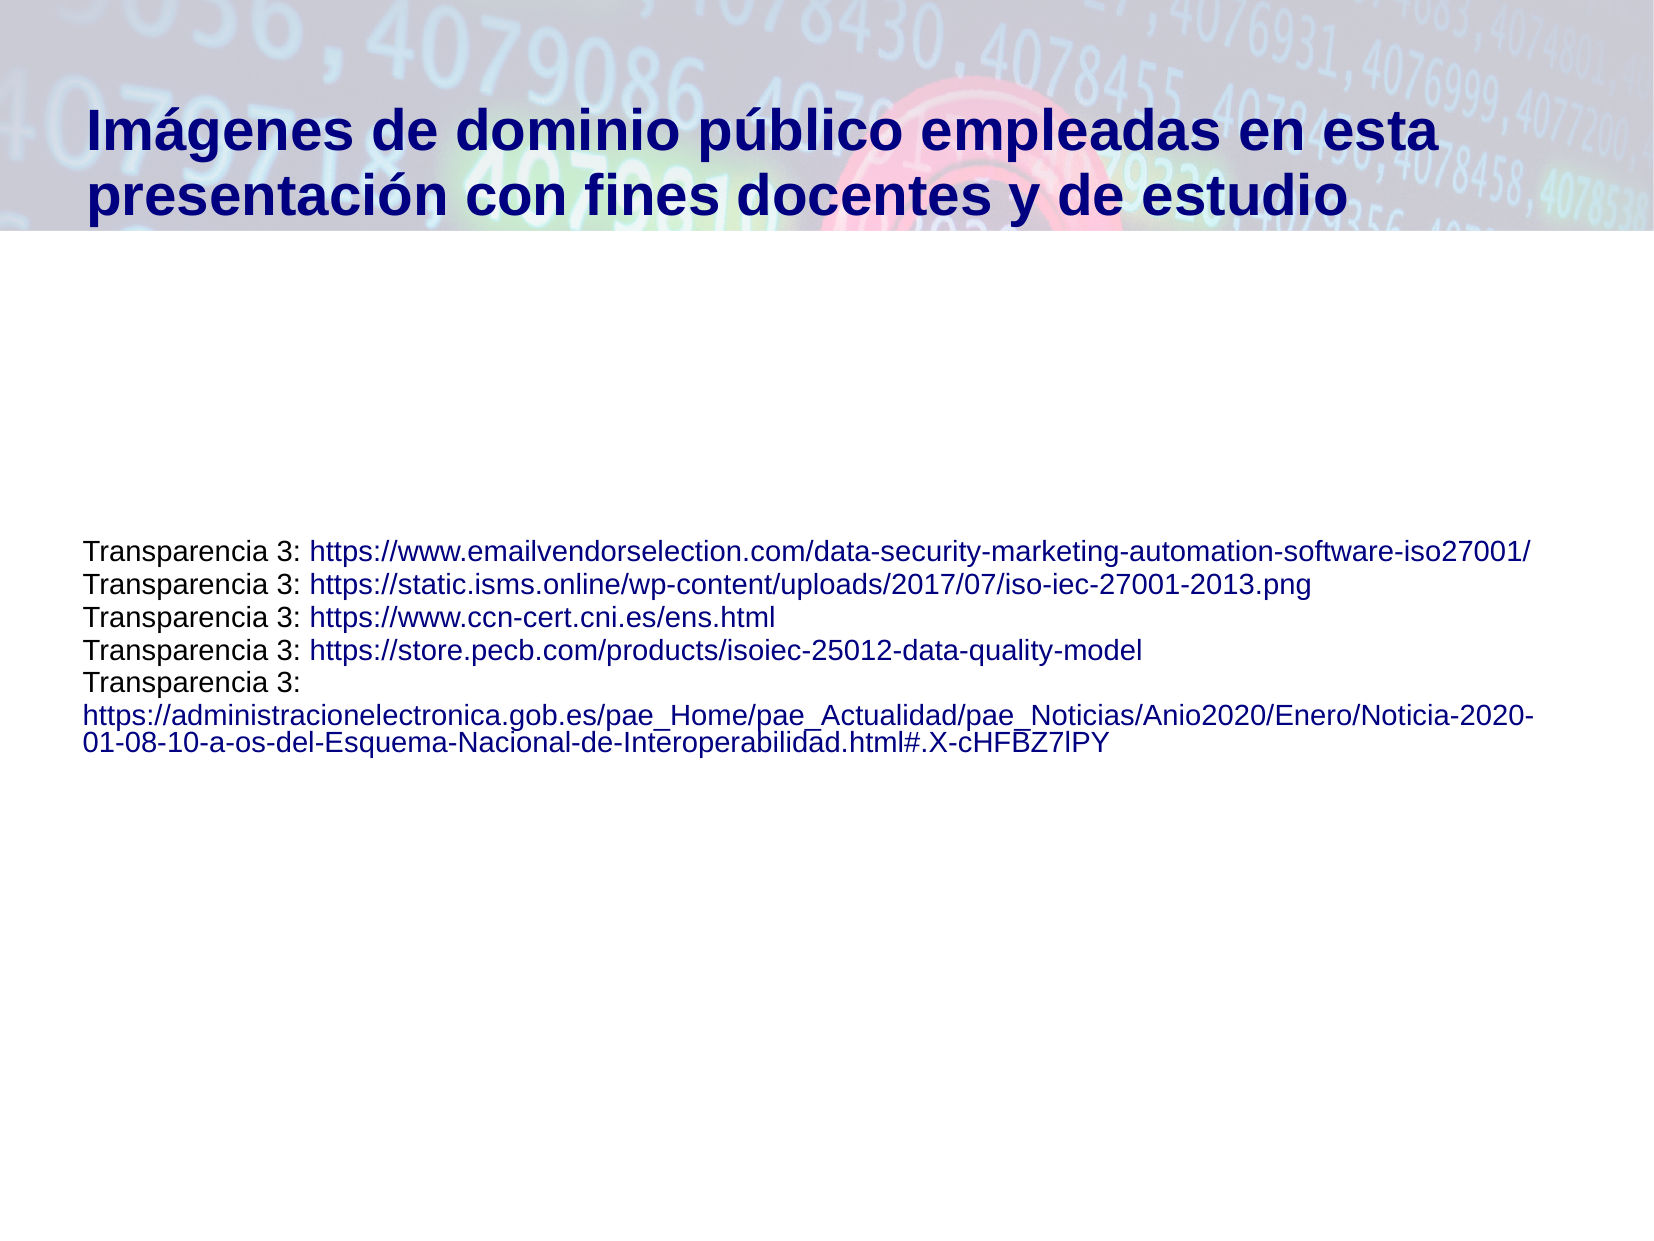

Imágenes de dominio público empleadas en esta presentación con fines docentes y de estudio
# Transparencia 3: https://www.emailvendorselection.com/data-security-marketing-automation-software-iso27001/
Transparencia 3: https://static.isms.online/wp-content/uploads/2017/07/iso-iec-27001-2013.png
Transparencia 3: https://www.ccn-cert.cni.es/ens.html
Transparencia 3: https://store.pecb.com/products/isoiec-25012-data-quality-model
Transparencia 3:https://administracionelectronica.gob.es/pae_Home/pae_Actualidad/pae_Noticias/Anio2020/Enero/Noticia-2020-01-08-10-a-os-del-Esquema-Nacional-de-Interoperabilidad.html#.X-cHFBZ7lPY